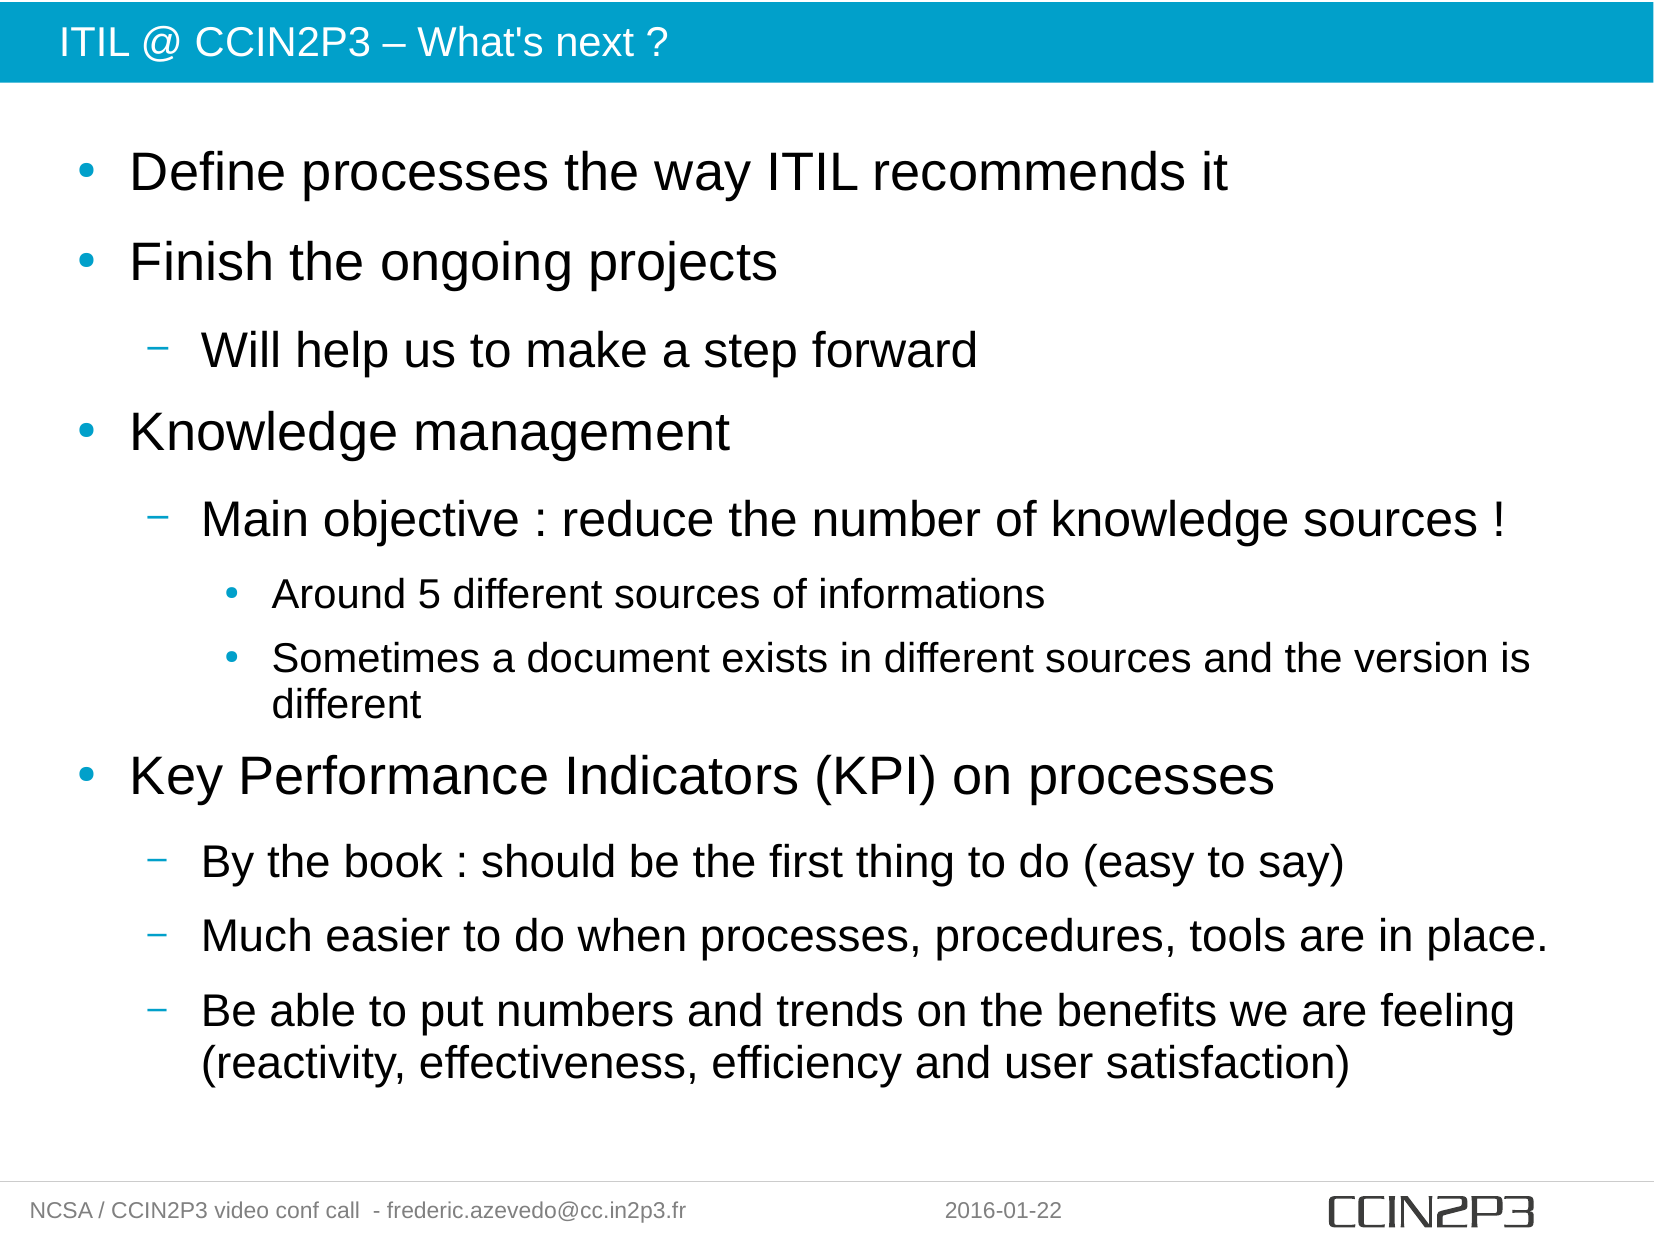

# ITIL @ CCIN2P3 – What's next ?
Define processes the way ITIL recommends it
Finish the ongoing projects
Will help us to make a step forward
Knowledge management
Main objective : reduce the number of knowledge sources !
Around 5 different sources of informations
Sometimes a document exists in different sources and the version is different
Key Performance Indicators (KPI) on processes
By the book : should be the first thing to do (easy to say)
Much easier to do when processes, procedures, tools are in place.
Be able to put numbers and trends on the benefits we are feeling (reactivity, effectiveness, efficiency and user satisfaction)
NCSA / CCIN2P3 video conf call - frederic.azevedo@cc.in2p3.fr
2016-01-22